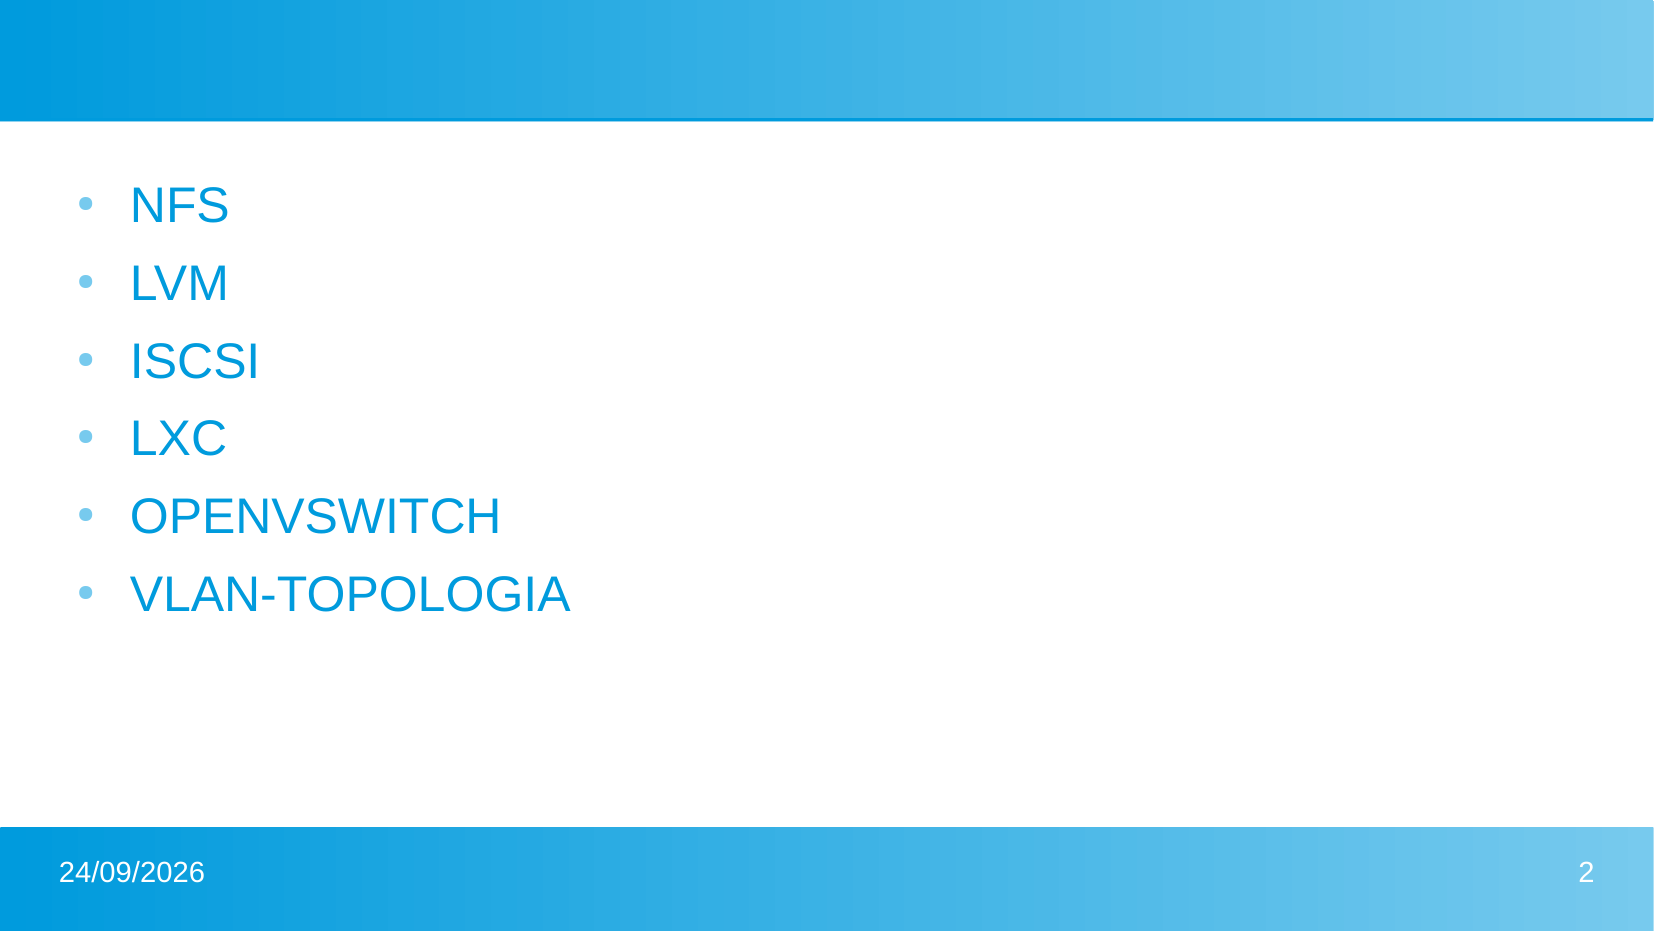

#
NFS
LVM
ISCSI
LXC
OPENVSWITCH
VLAN-TOPOLOGIA
2